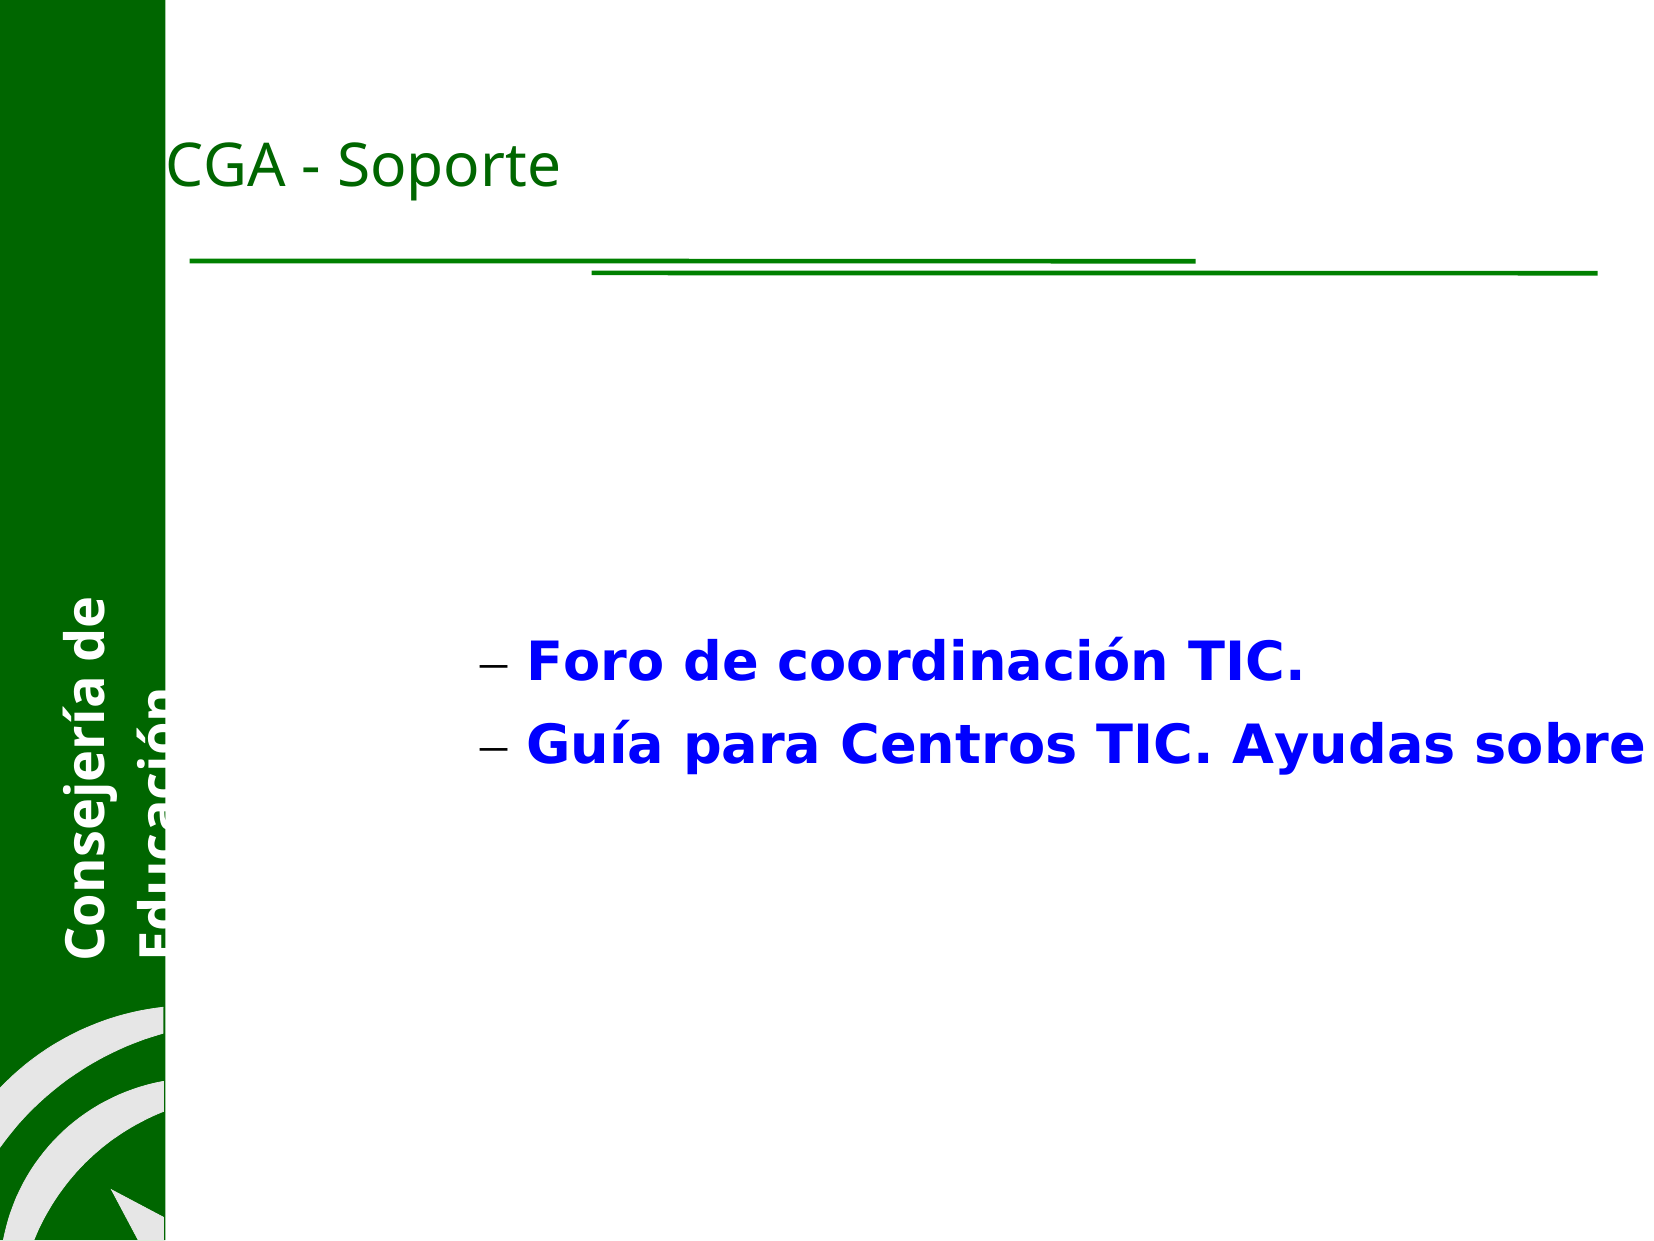

CGA - Soporte
Foro de coordinación TIC.
Guía para Centros TIC. Ayudas sobre el hardware y el software